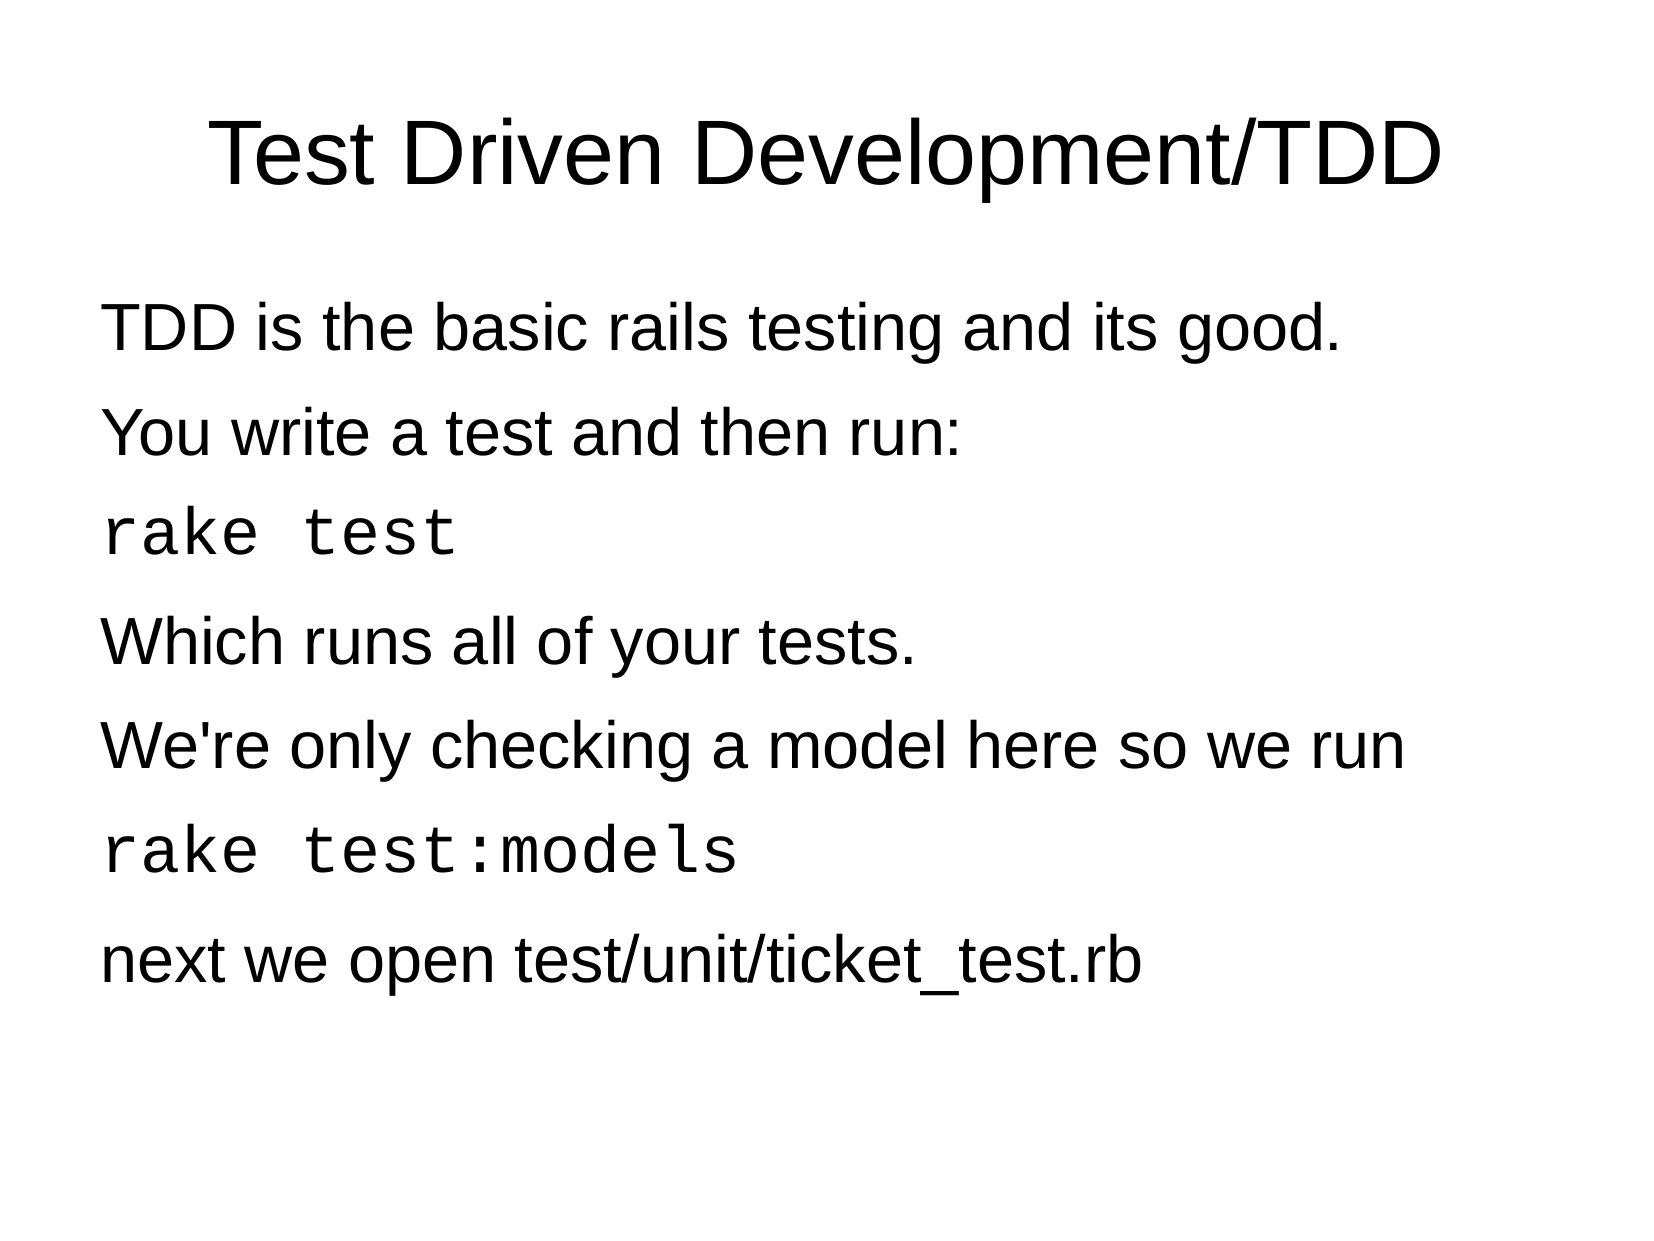

# Test Driven Development/TDD
TDD is the basic rails testing and its good.
You write a test and then run:
rake test
Which runs all of your tests.
We're only checking a model here so we run
rake test:models
next we open test/unit/ticket_test.rb